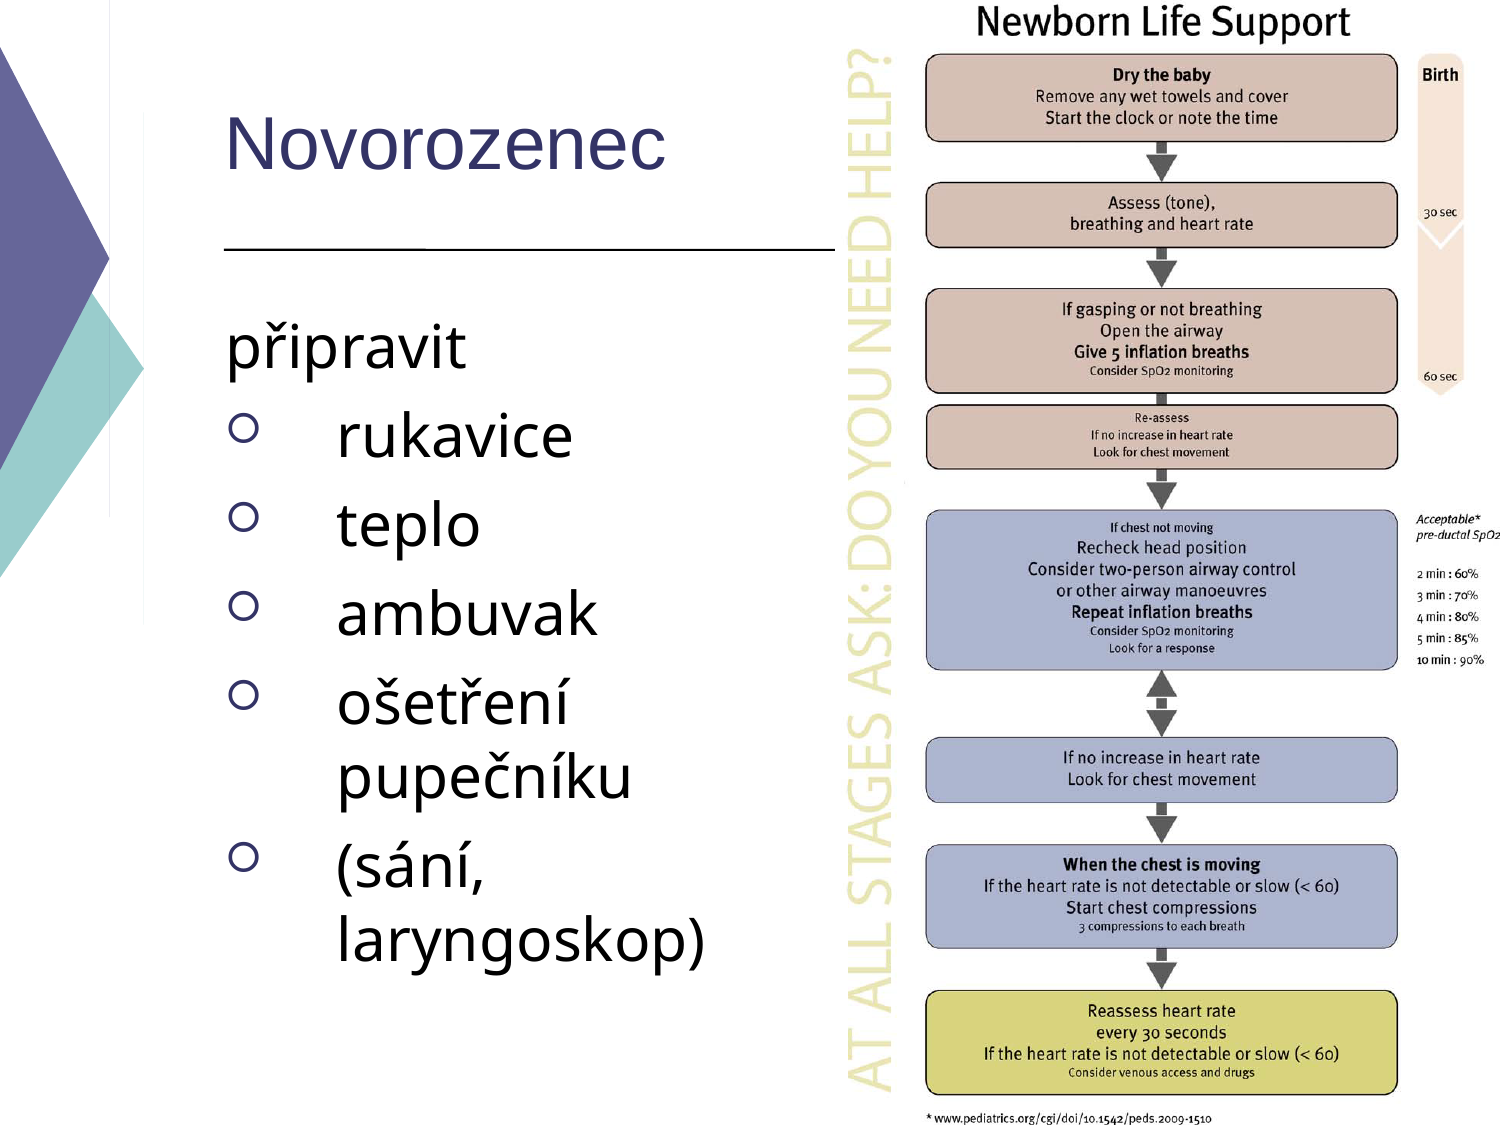

# Novorozenec
připravit
rukavice
teplo
ambuvak
ošetření pupečníku
(sání, laryngoskop)